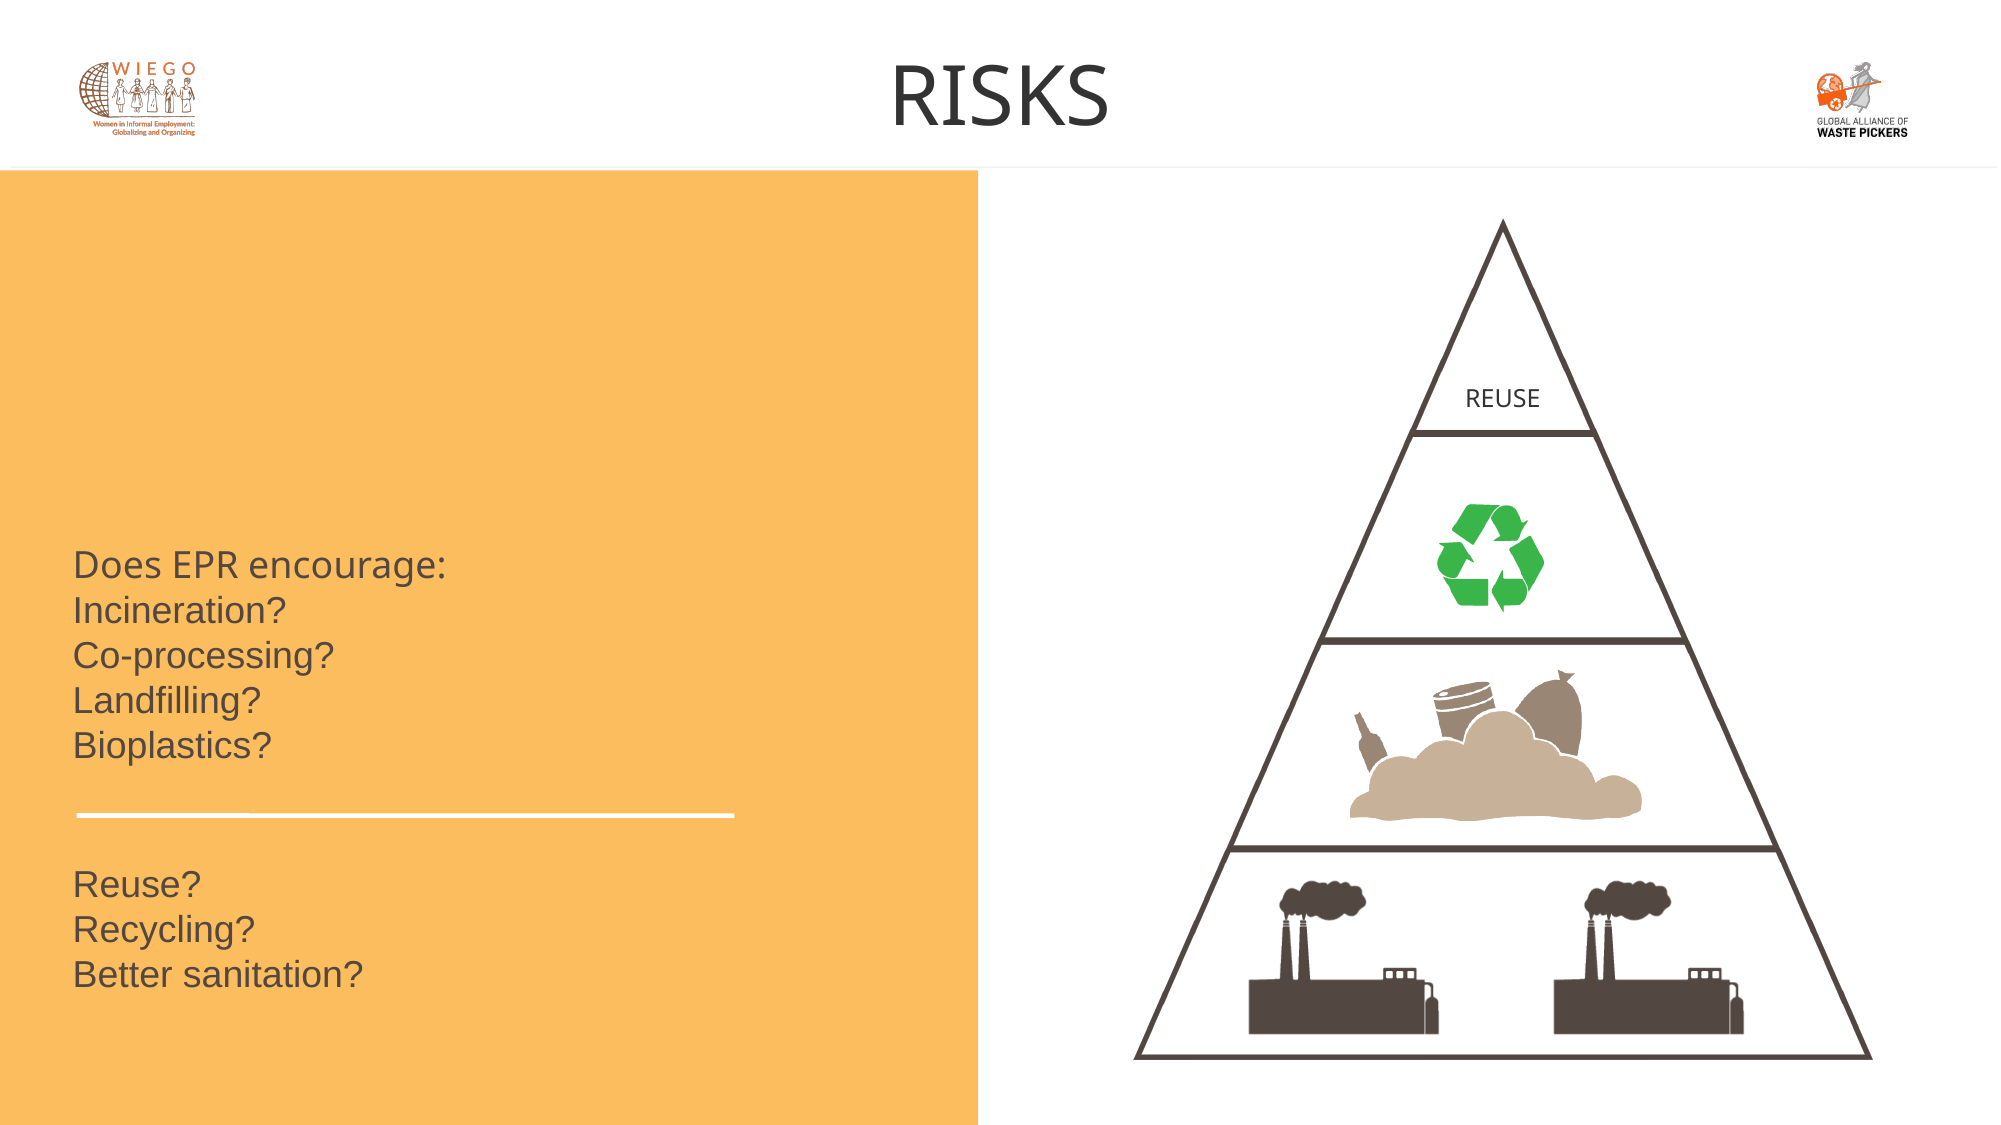

RISKS
REUSE
Does EPR encourage:
Incineration?
Co-processing?
Landfilling?
Bioplastics?
Reuse?
Recycling?
Better sanitation?